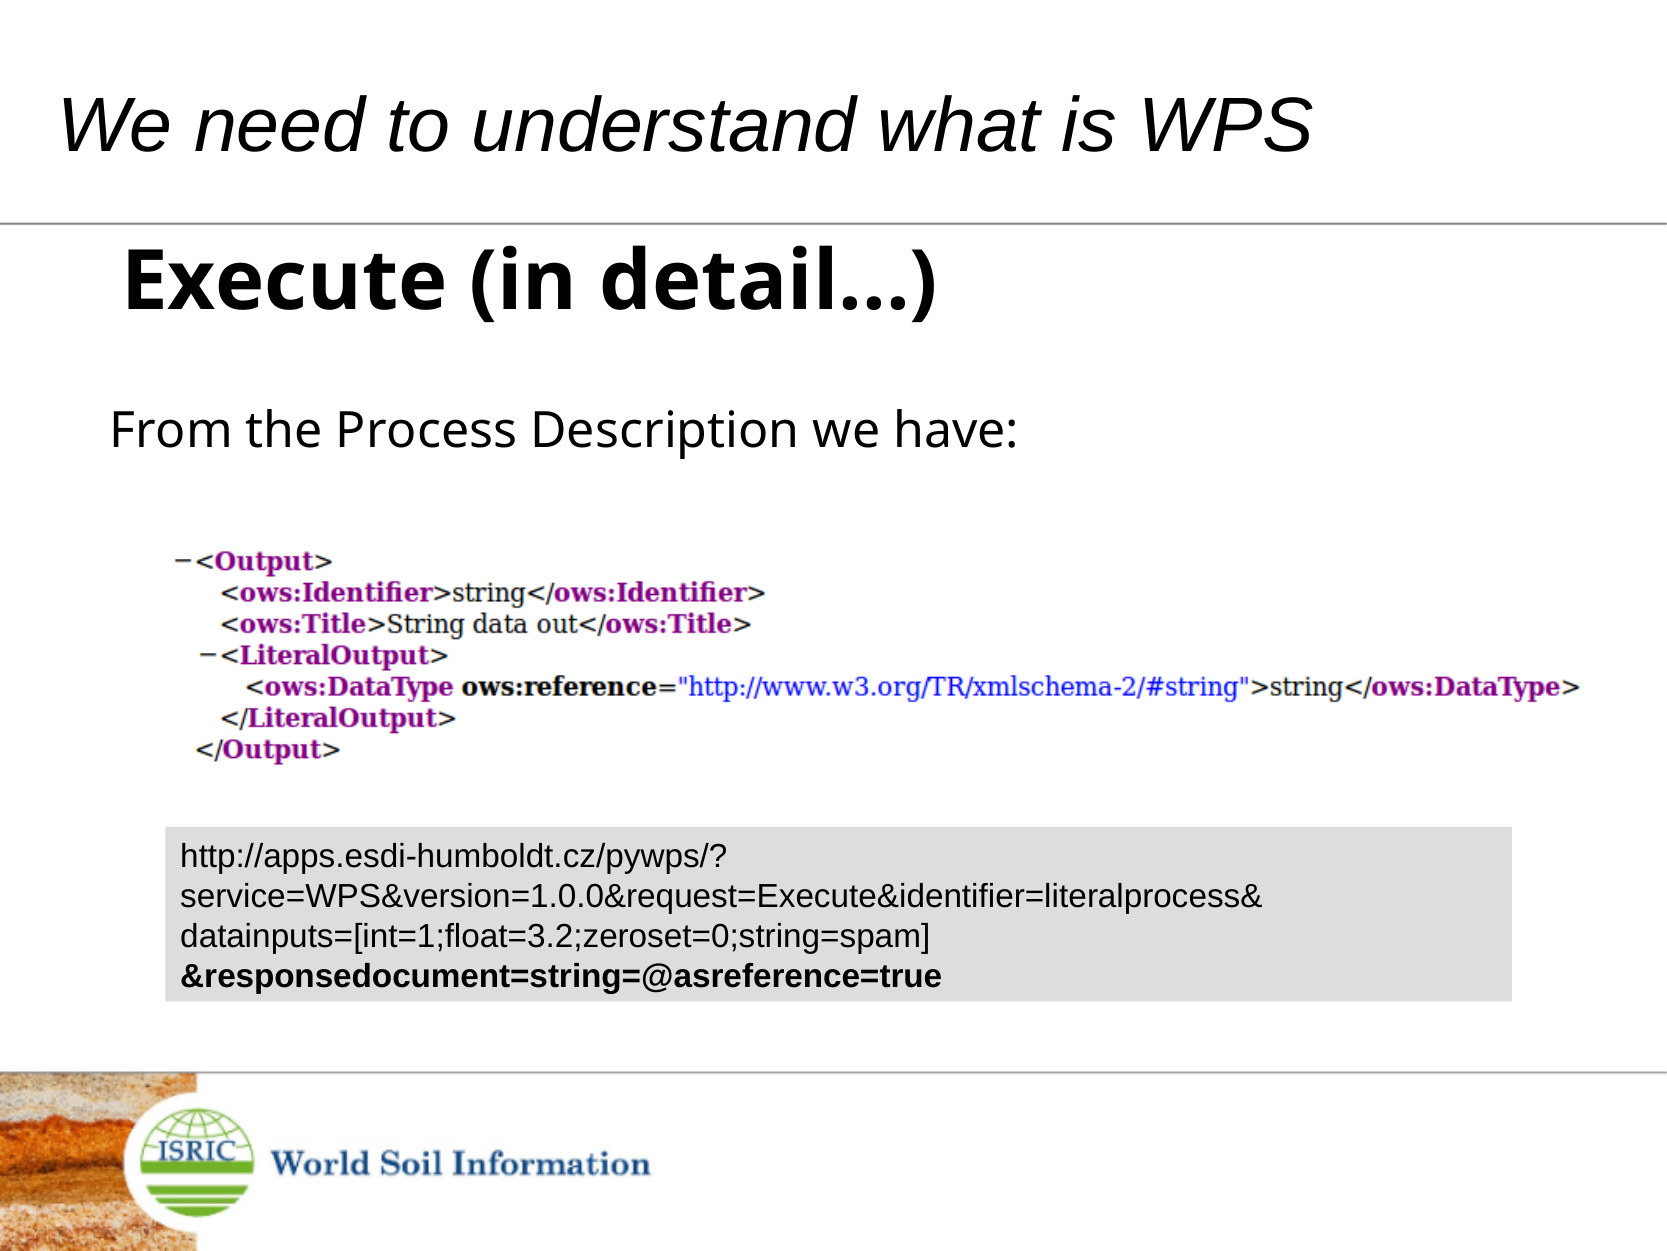

We need to understand what is WPS
Execute (in detail...)
From the Process Description we have:
http://apps.esdi-humboldt.cz/pywps/?service=WPS&version=1.0.0&request=Execute&identifier=literalprocess&
datainputs=[int=1;float=3.2;zeroset=0;string=spam]
&responsedocument=string=@asreference=true
#